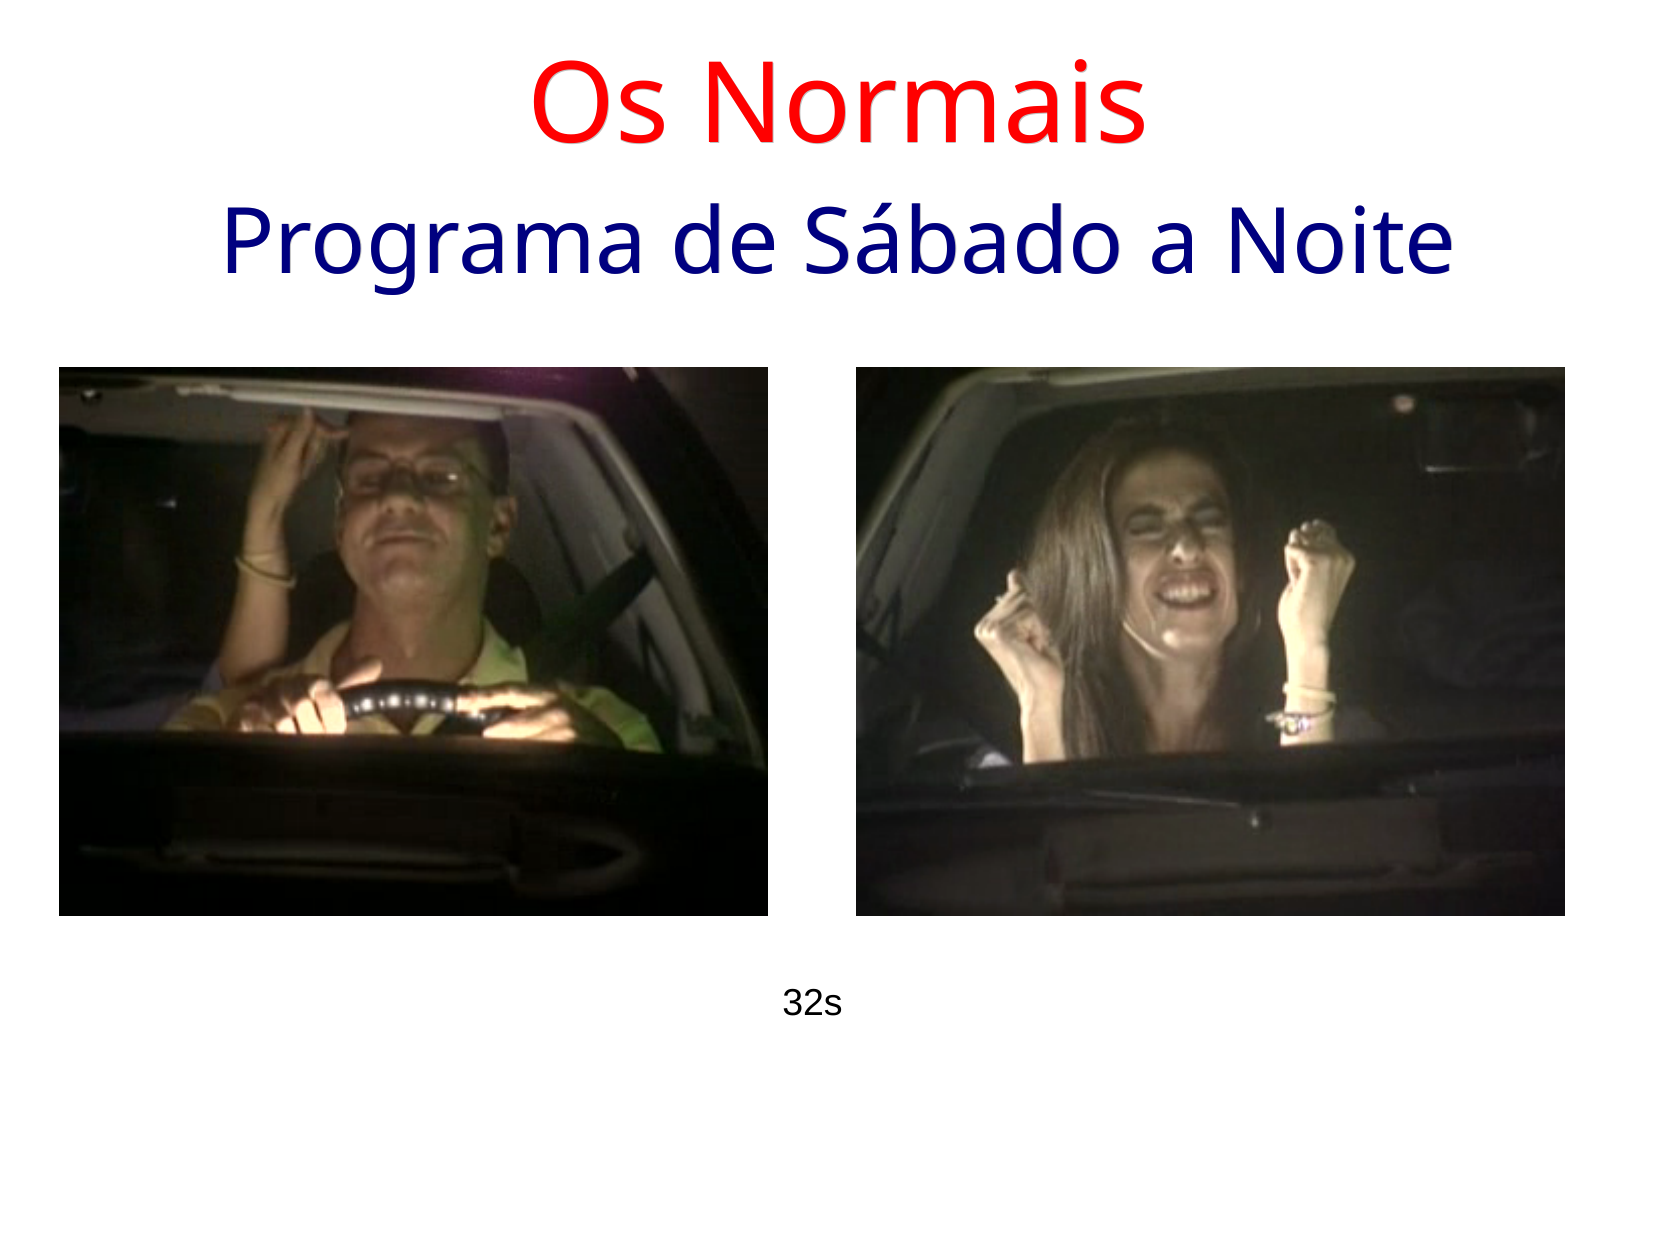

# Os Normais Programa de Sábado a Noite
32s